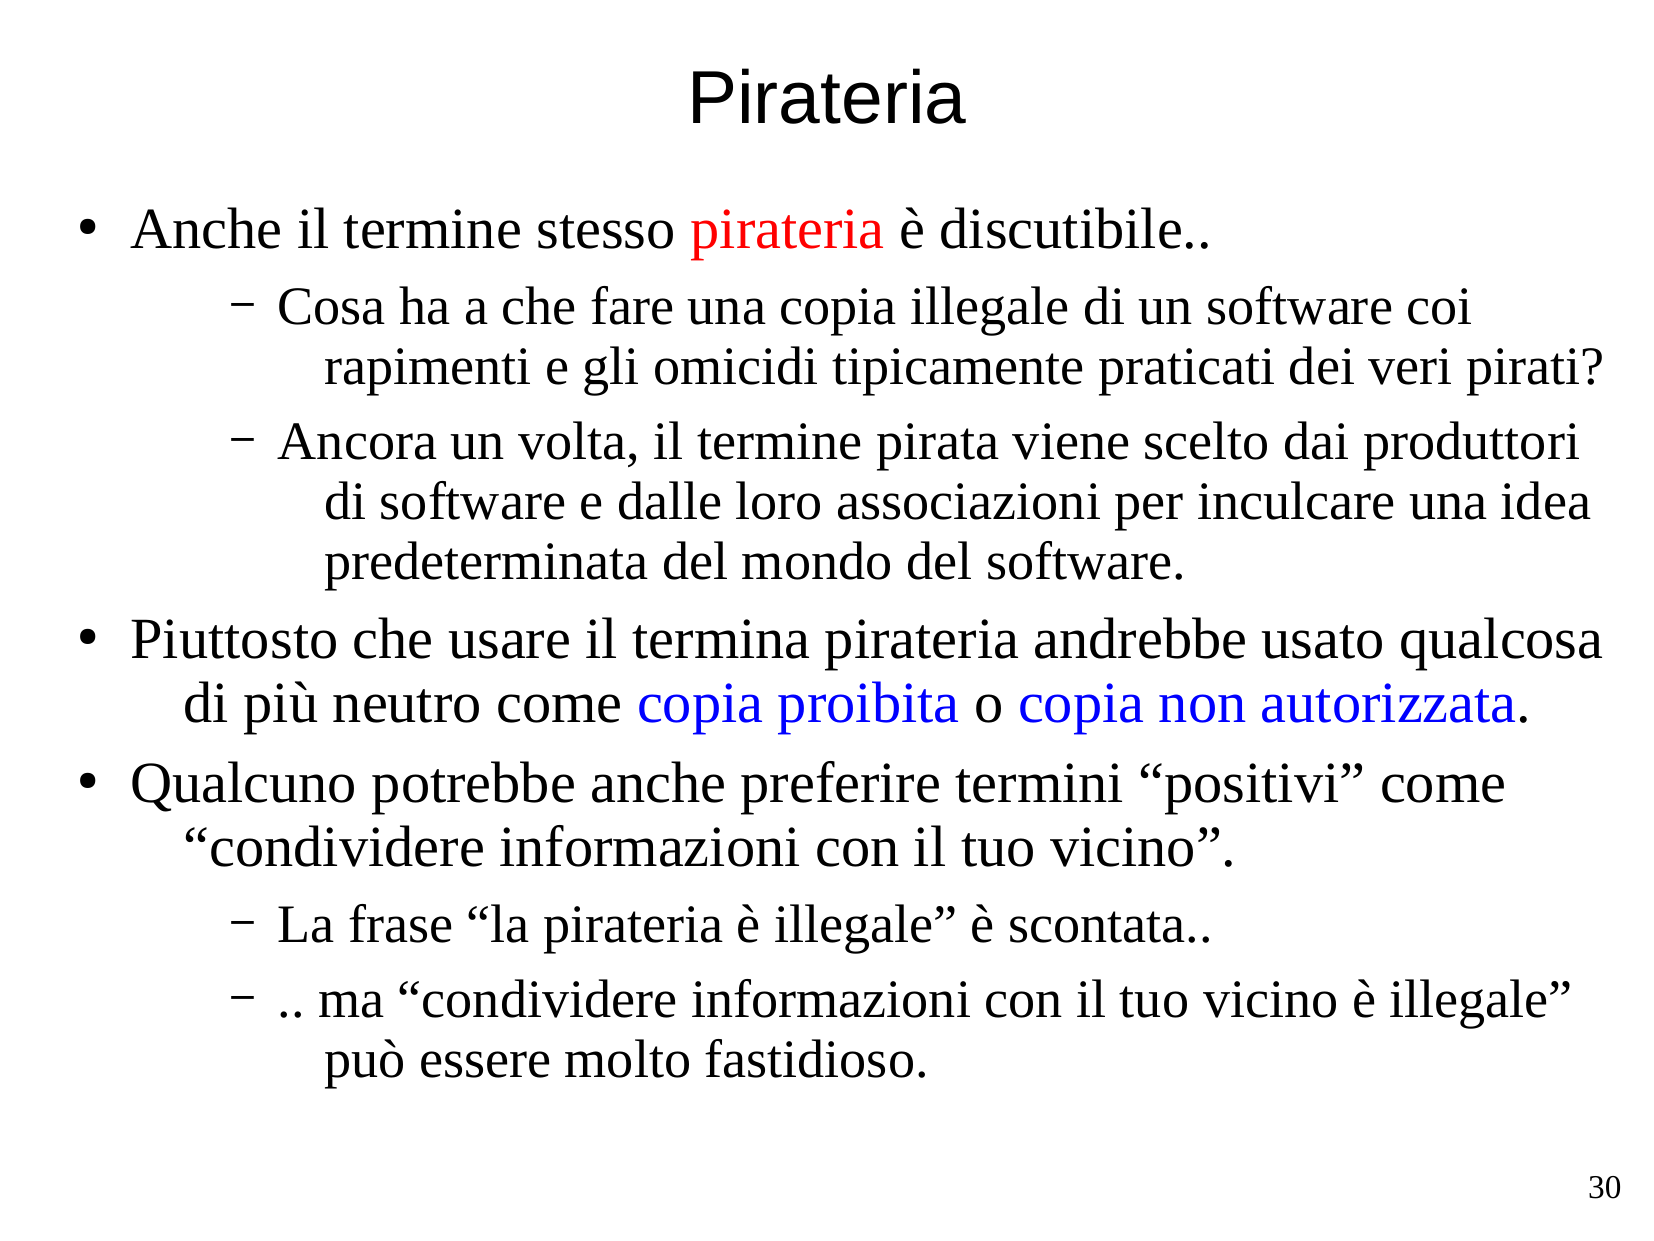

# Pirateria
Anche il termine stesso pirateria è discutibile..
Cosa ha a che fare una copia illegale di un software coi rapimenti e gli omicidi tipicamente praticati dei veri pirati?
Ancora un volta, il termine pirata viene scelto dai produttori di software e dalle loro associazioni per inculcare una idea predeterminata del mondo del software.
Piuttosto che usare il termina pirateria andrebbe usato qualcosa di più neutro come copia proibita o copia non autorizzata.
Qualcuno potrebbe anche preferire termini “positivi” come “condividere informazioni con il tuo vicino”.
La frase “la pirateria è illegale” è scontata..
.. ma “condividere informazioni con il tuo vicino è illegale” può essere molto fastidioso.